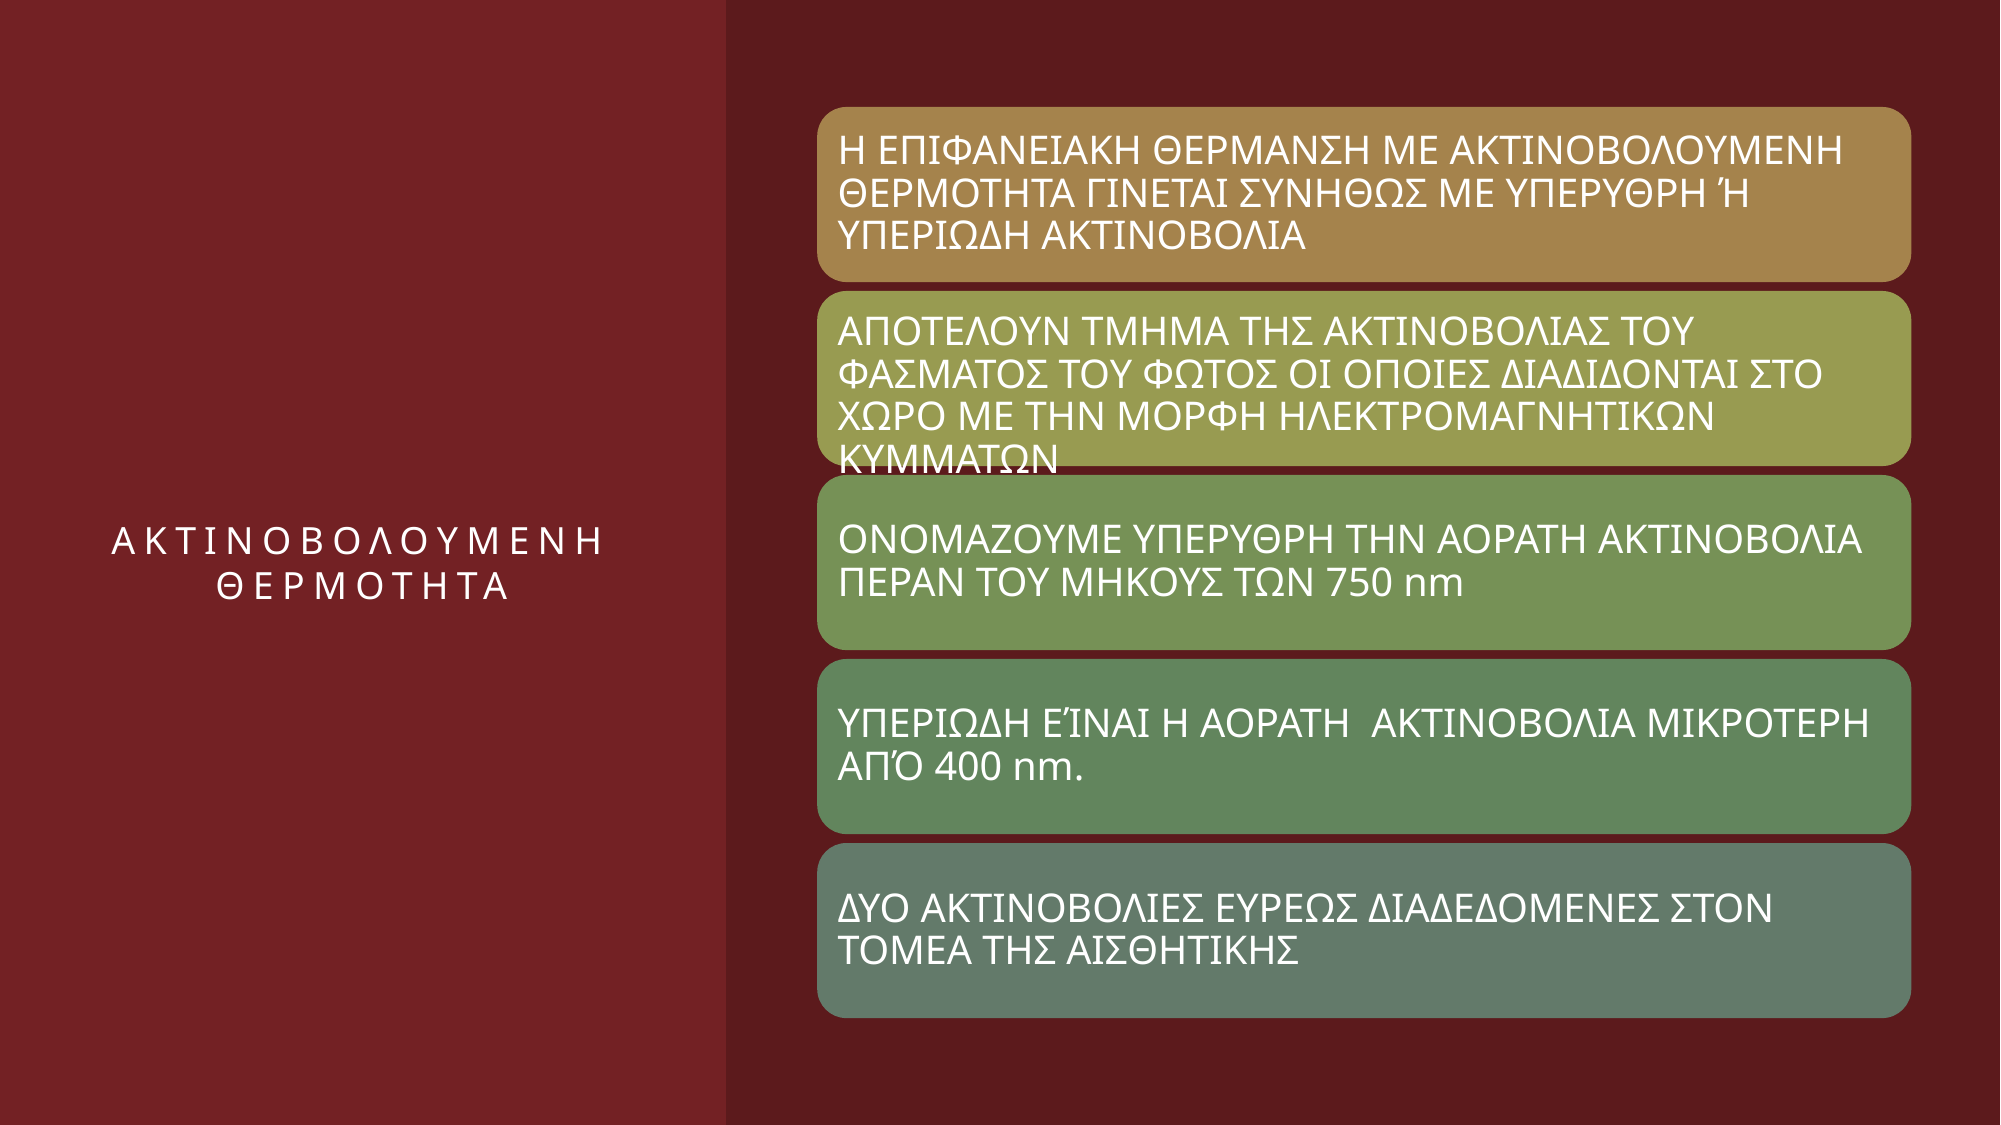

Η ΕΠΙΦΑΝΕΙΑΚΗ ΘΕΡΜΑΝΣΗ ΜΕ ΑΚΤΙΝΟΒΟΛΟΥΜΕΝΗ ΘΕΡΜΟΤΗΤΑ ΓΙΝΕΤΑΙ ΣΥΝΗΘΩΣ ΜΕ ΥΠΕΡΥΘΡΗ Ή ΥΠΕΡΙΩΔΗ ΑΚΤΙΝΟΒΟΛΙΑ
ΑΠΟΤΕΛΟΥΝ ΤΜΗΜΑ ΤΗΣ ΑΚΤΙΝΟΒΟΛΙΑΣ ΤΟΥ ΦΑΣΜΑΤΟΣ ΤΟΥ ΦΩΤΟΣ ΟΙ ΟΠΟΙΕΣ ΔΙΑΔΙΔΟΝΤΑΙ ΣΤΟ ΧΩΡΟ ΜΕ ΤΗΝ ΜΟΡΦΗ ΗΛΕΚΤΡΟΜΑΓΝΗΤΙΚΩΝ ΚΥΜΜΑΤΩΝ
ΟΝΟΜΑΖΟΥΜΕ ΥΠΕΡΥΘΡΗ ΤΗΝ ΑΟΡΑΤΗ ΑΚΤΙΝΟΒΟΛΙΑ ΠΕΡΑΝ ΤΟΥ ΜΗΚΟΥΣ ΤΩΝ 750 nm
ΥΠΕΡΙΩΔΗ ΕΊΝΑΙ Η ΑΟΡΑΤΗ ΑΚΤΙΝΟΒΟΛΙΑ ΜΙΚΡΟΤΕΡΗ ΑΠΌ 400 nm.
ΔΥΟ ΑΚΤΙΝΟΒΟΛΙΕΣ ΕΥΡΕΩΣ ΔΙΑΔΕΔΟΜΕΝΕΣ ΣΤΟΝ ΤΟΜΕΑ ΤΗΣ ΑΙΣΘΗΤΙΚΗΣ
# ΑΚΤΙΝΟΒΟΛΟΥΜΕΝΗ ΘΕΡΜΟΤΗΤΑ